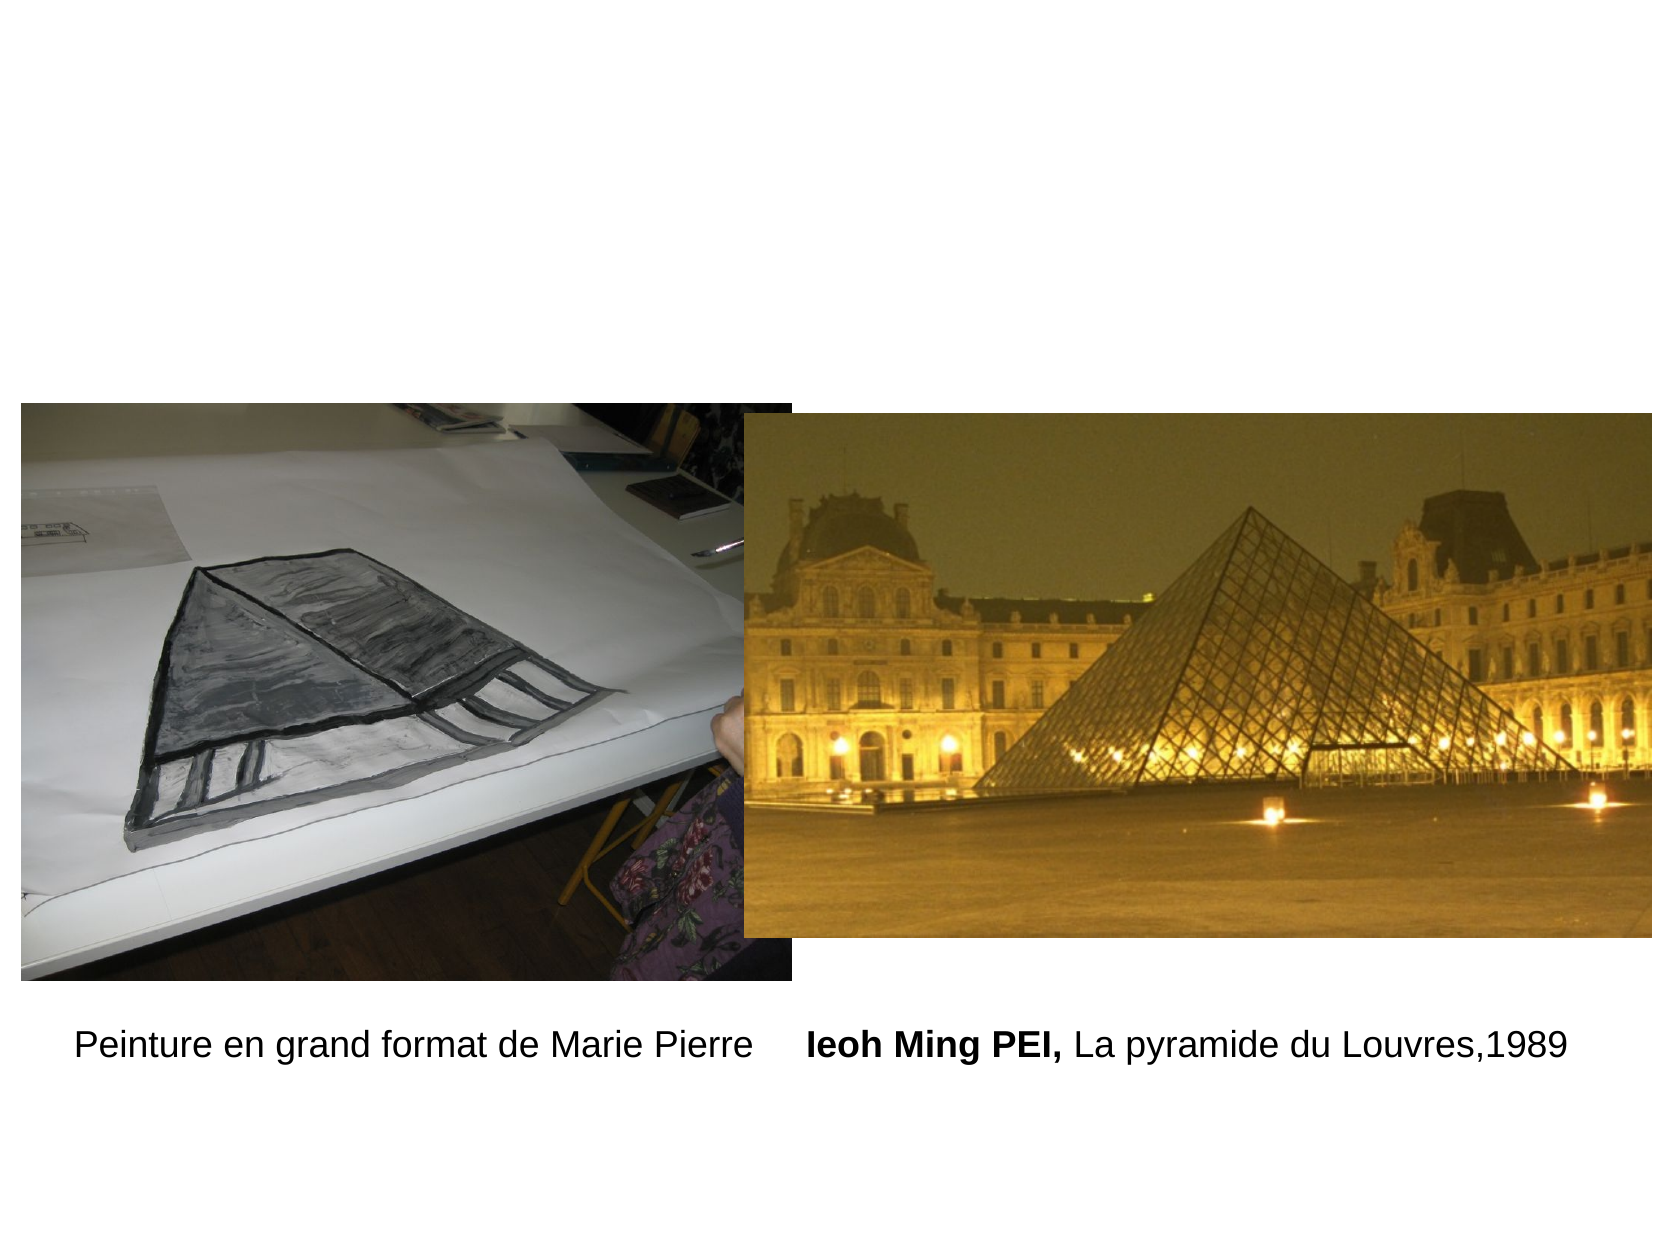

#
Peinture en grand format de Marie Pierre
Ieoh Ming PEI, La pyramide du Louvres,1989